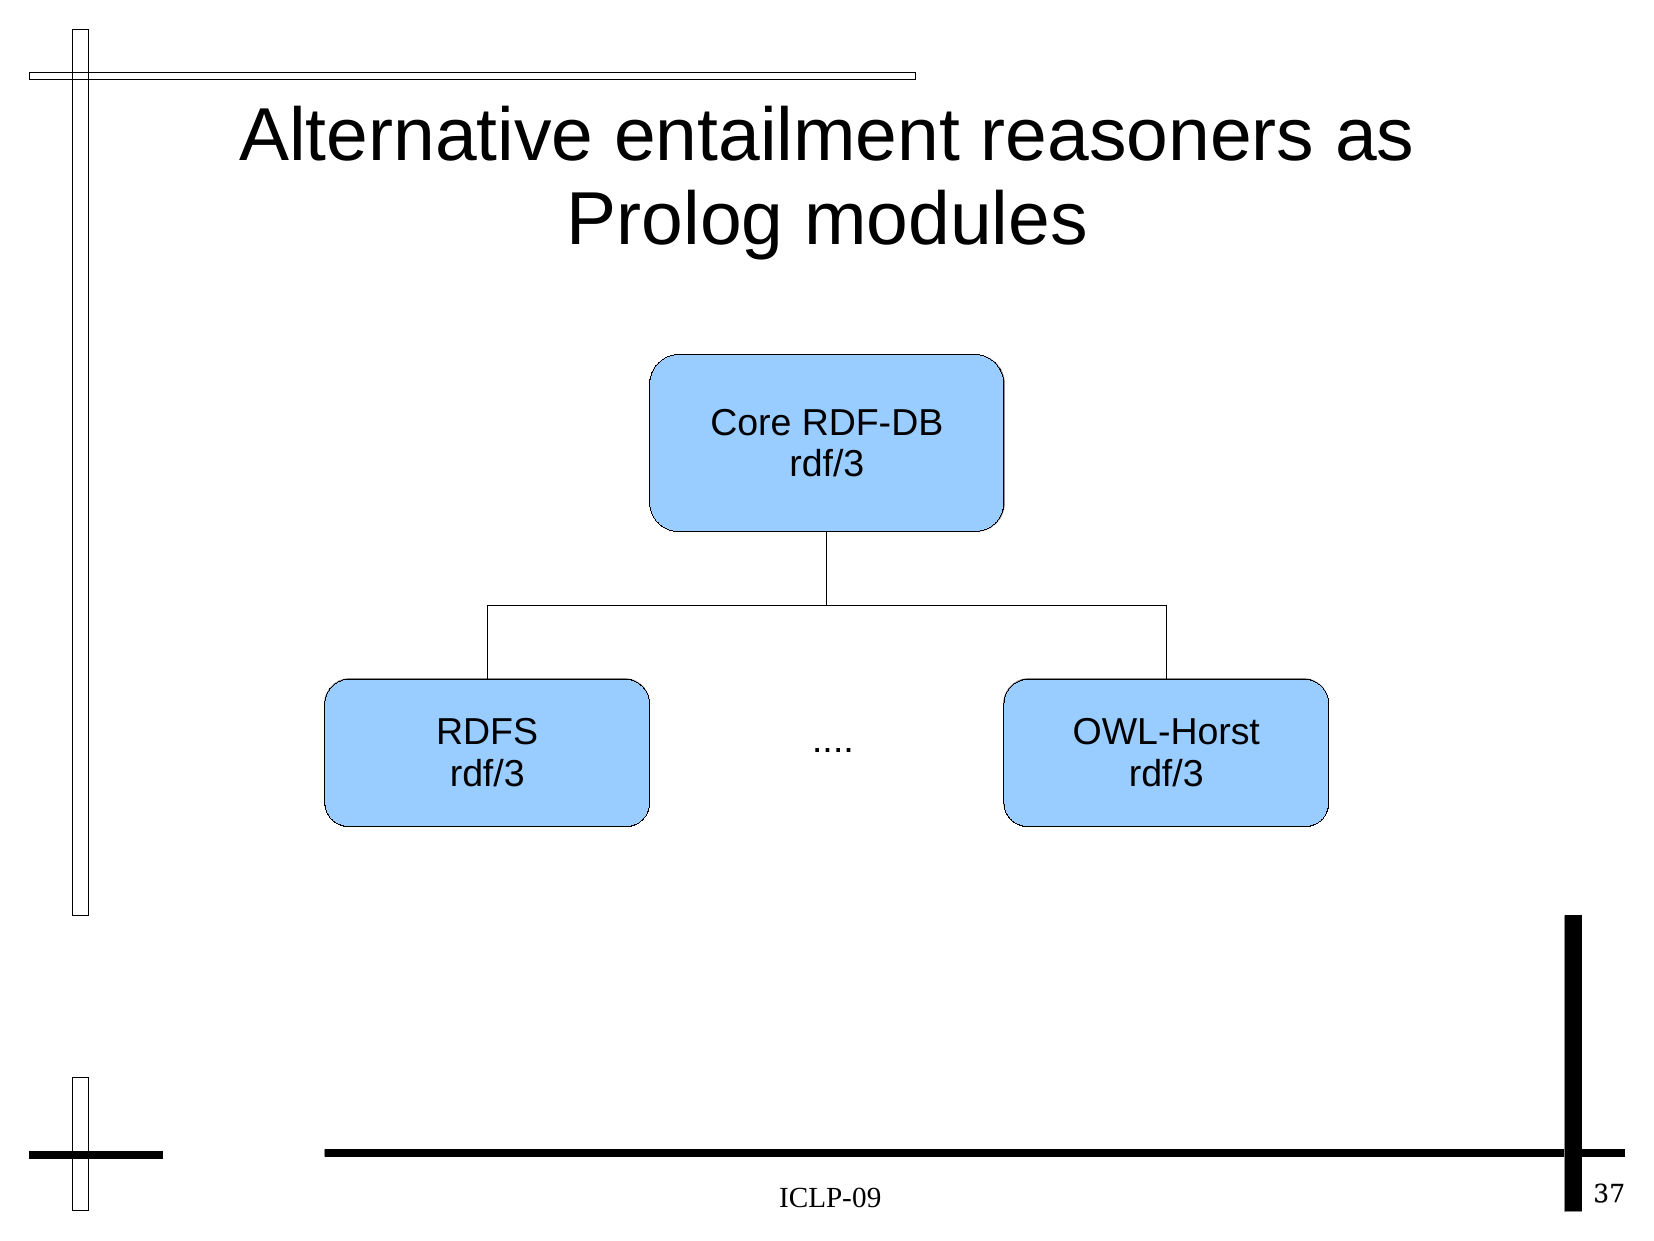

# Alternative entailment reasoners as Prolog modules
Core RDF-DB
rdf/3
RDFS
rdf/3
OWL-Horst
rdf/3
....